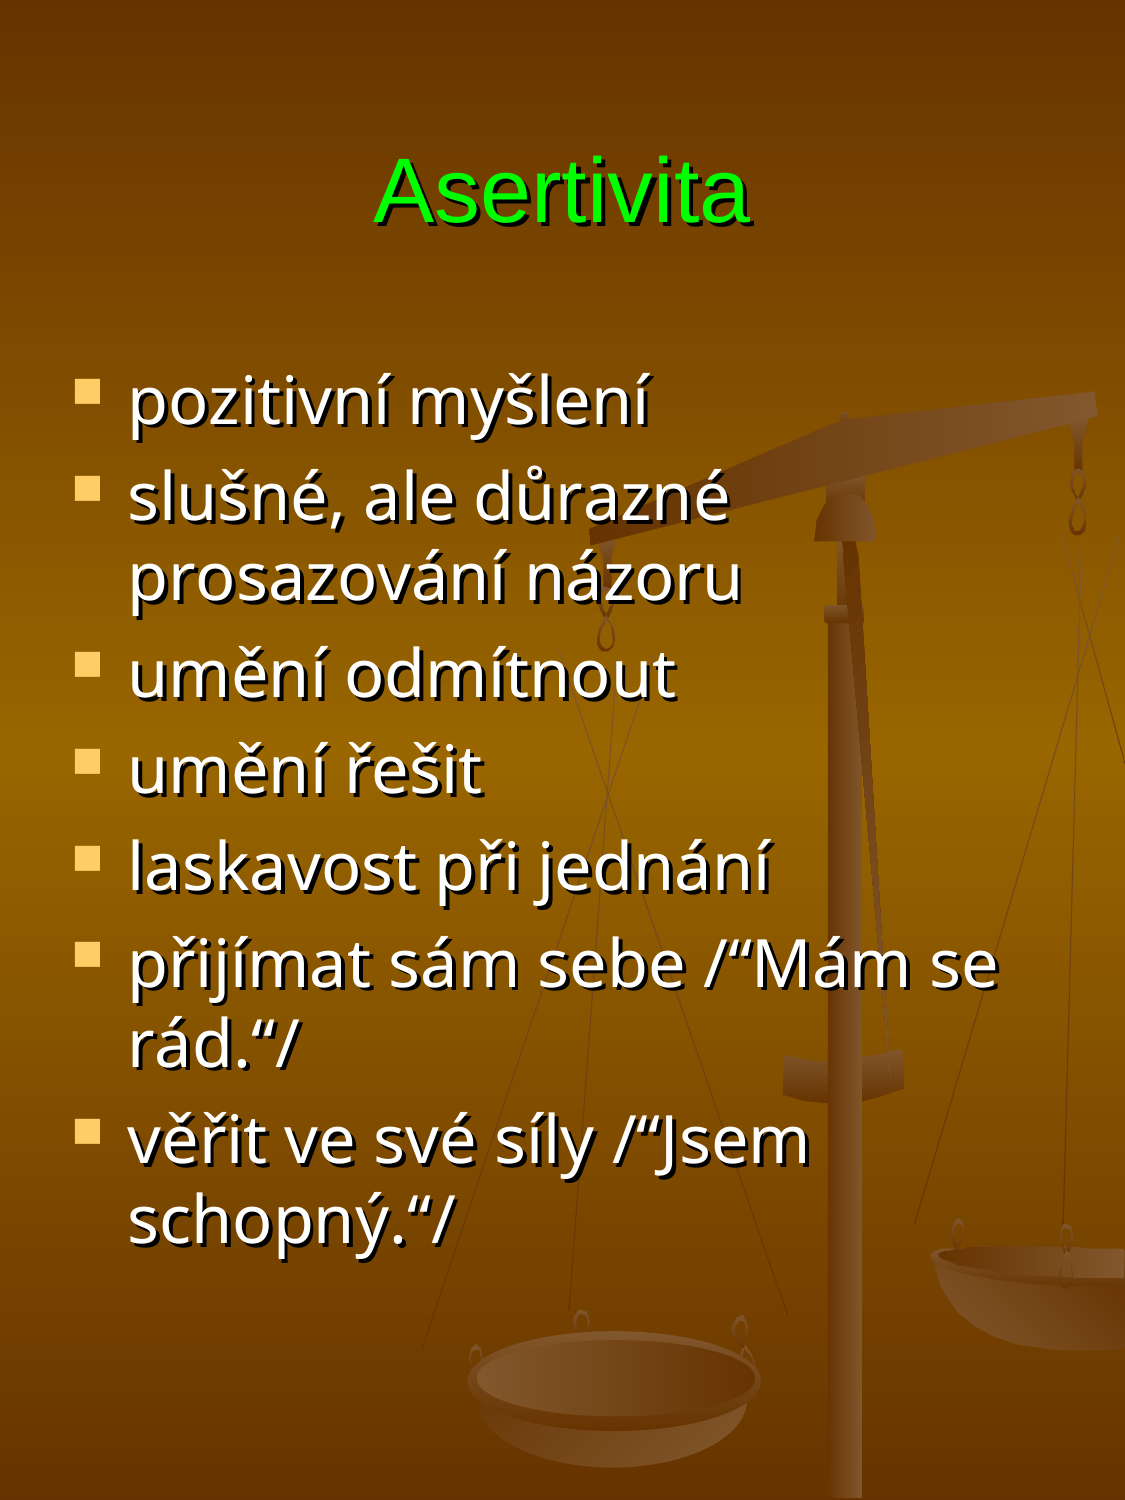

# Asertivita
pozitivní myšlení
slušné, ale důrazné prosazování názoru
umění odmítnout
umění řešit
laskavost při jednání
přijímat sám sebe /“Mám se rád.“/
věřit ve své síly /“Jsem schopný.“/